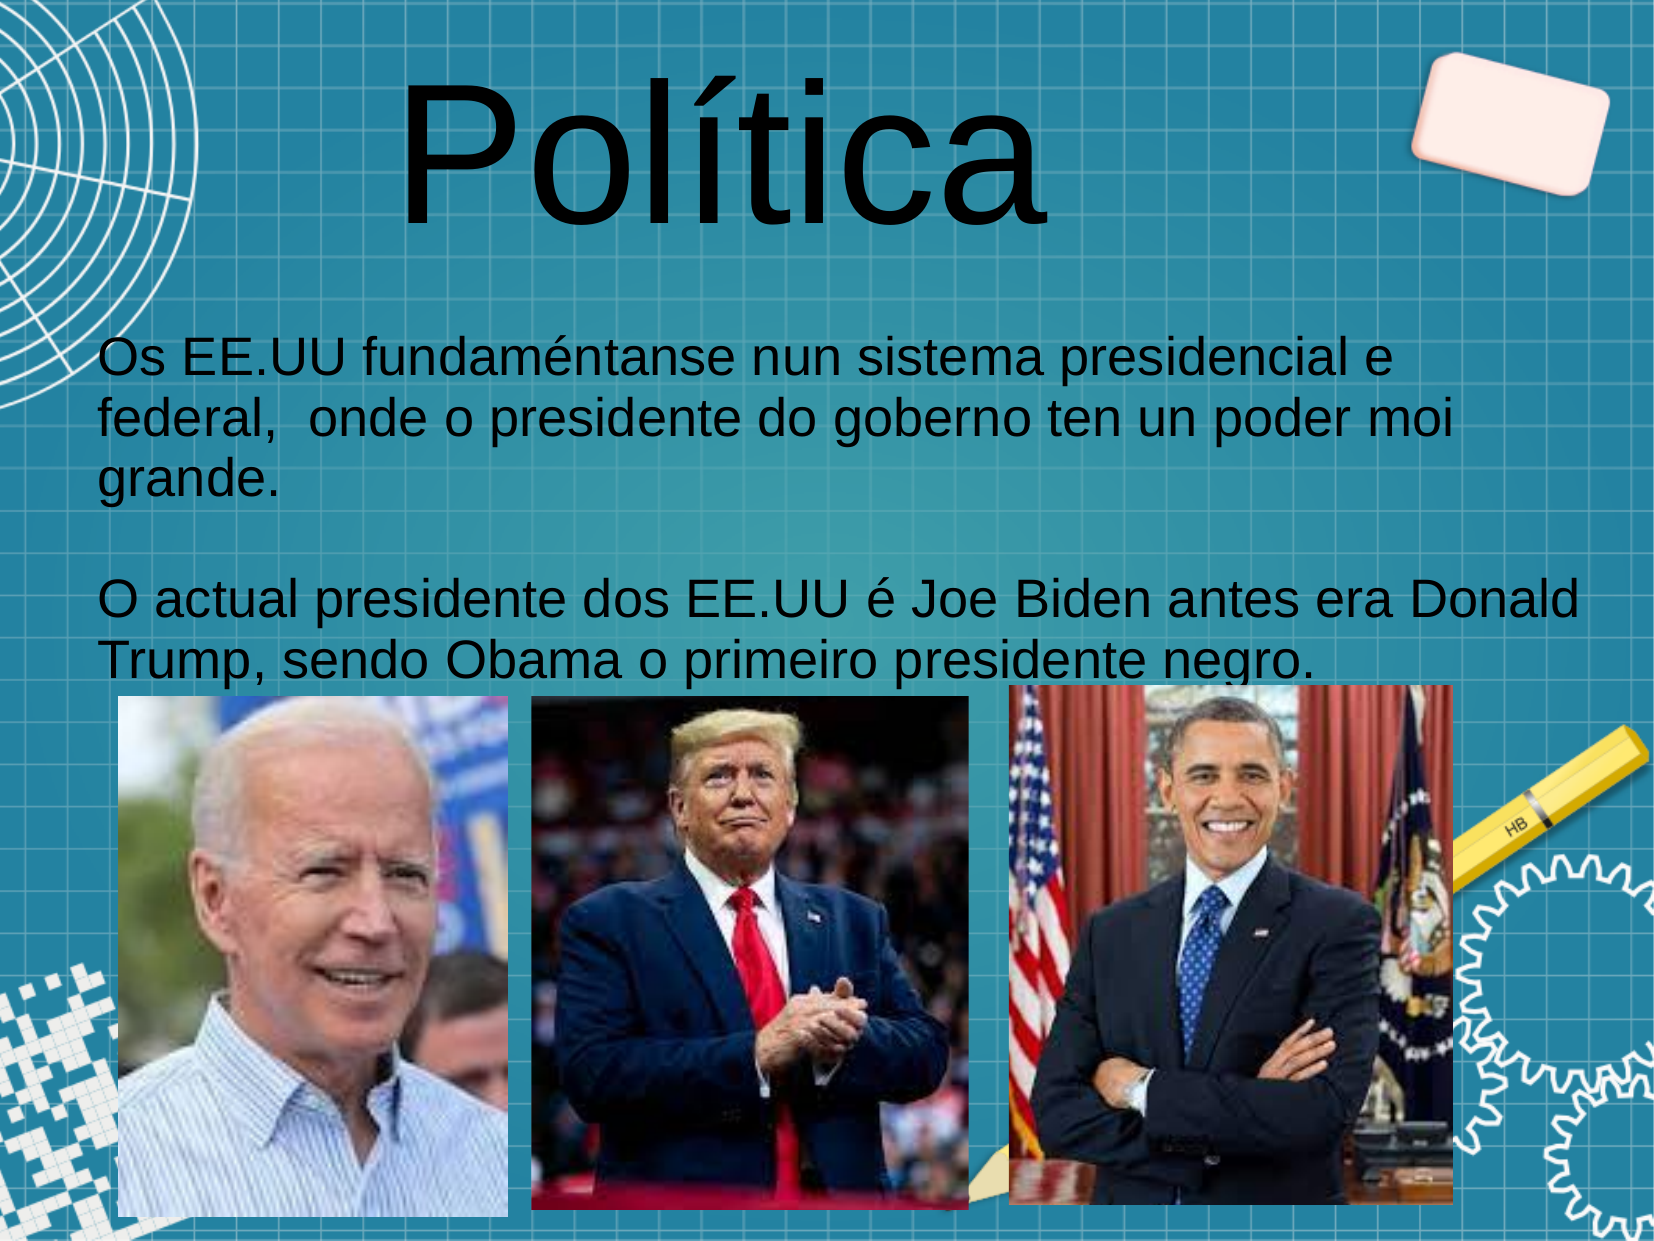

Política
Os EE.UU fundaméntanse nun sistema presidencial e federal, onde o presidente do goberno ten un poder moi grande.
O actual presidente dos EE.UU é Joe Biden antes era Donald Trump, sendo Obama o primeiro presidente negro.